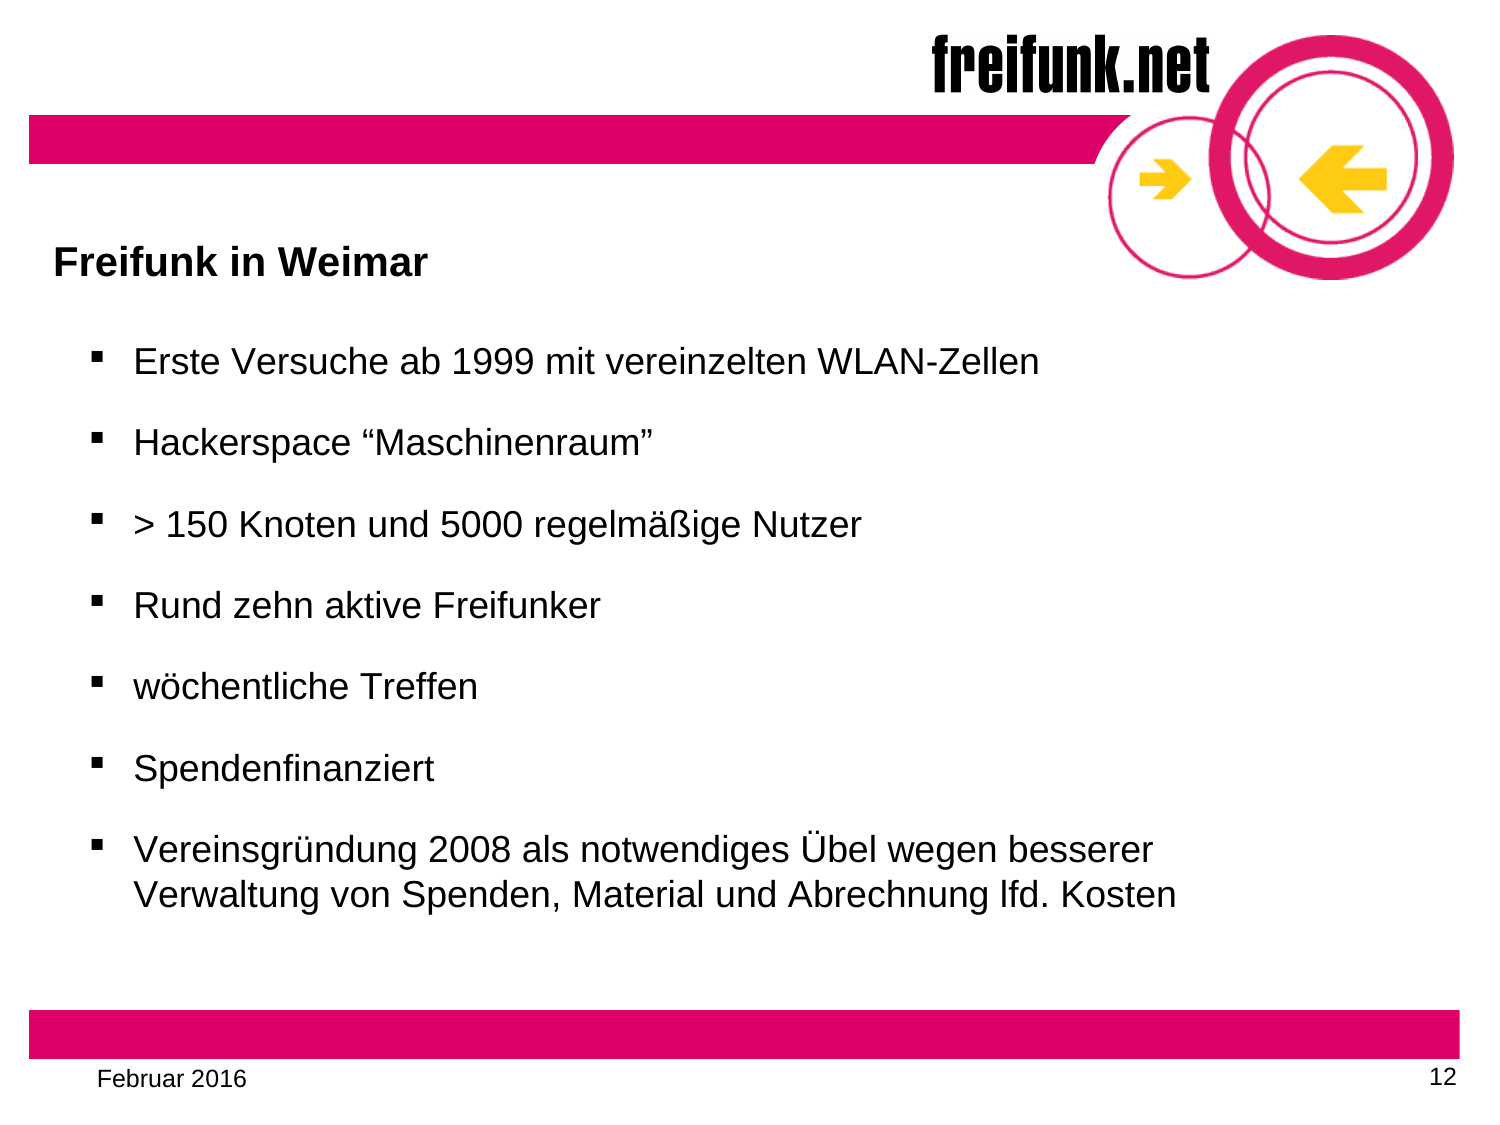

Freifunk in Weimar
Erste Versuche ab 1999 mit vereinzelten WLAN-Zellen
Hackerspace “Maschinenraum”
> 150 Knoten und 5000 regelmäßige Nutzer
Rund zehn aktive Freifunker
wöchentliche Treffen
Spendenfinanziert
Vereinsgründung 2008 als notwendiges Übel wegen besserer Verwaltung von Spenden, Material und Abrechnung lfd. Kosten
12
Februar 2016